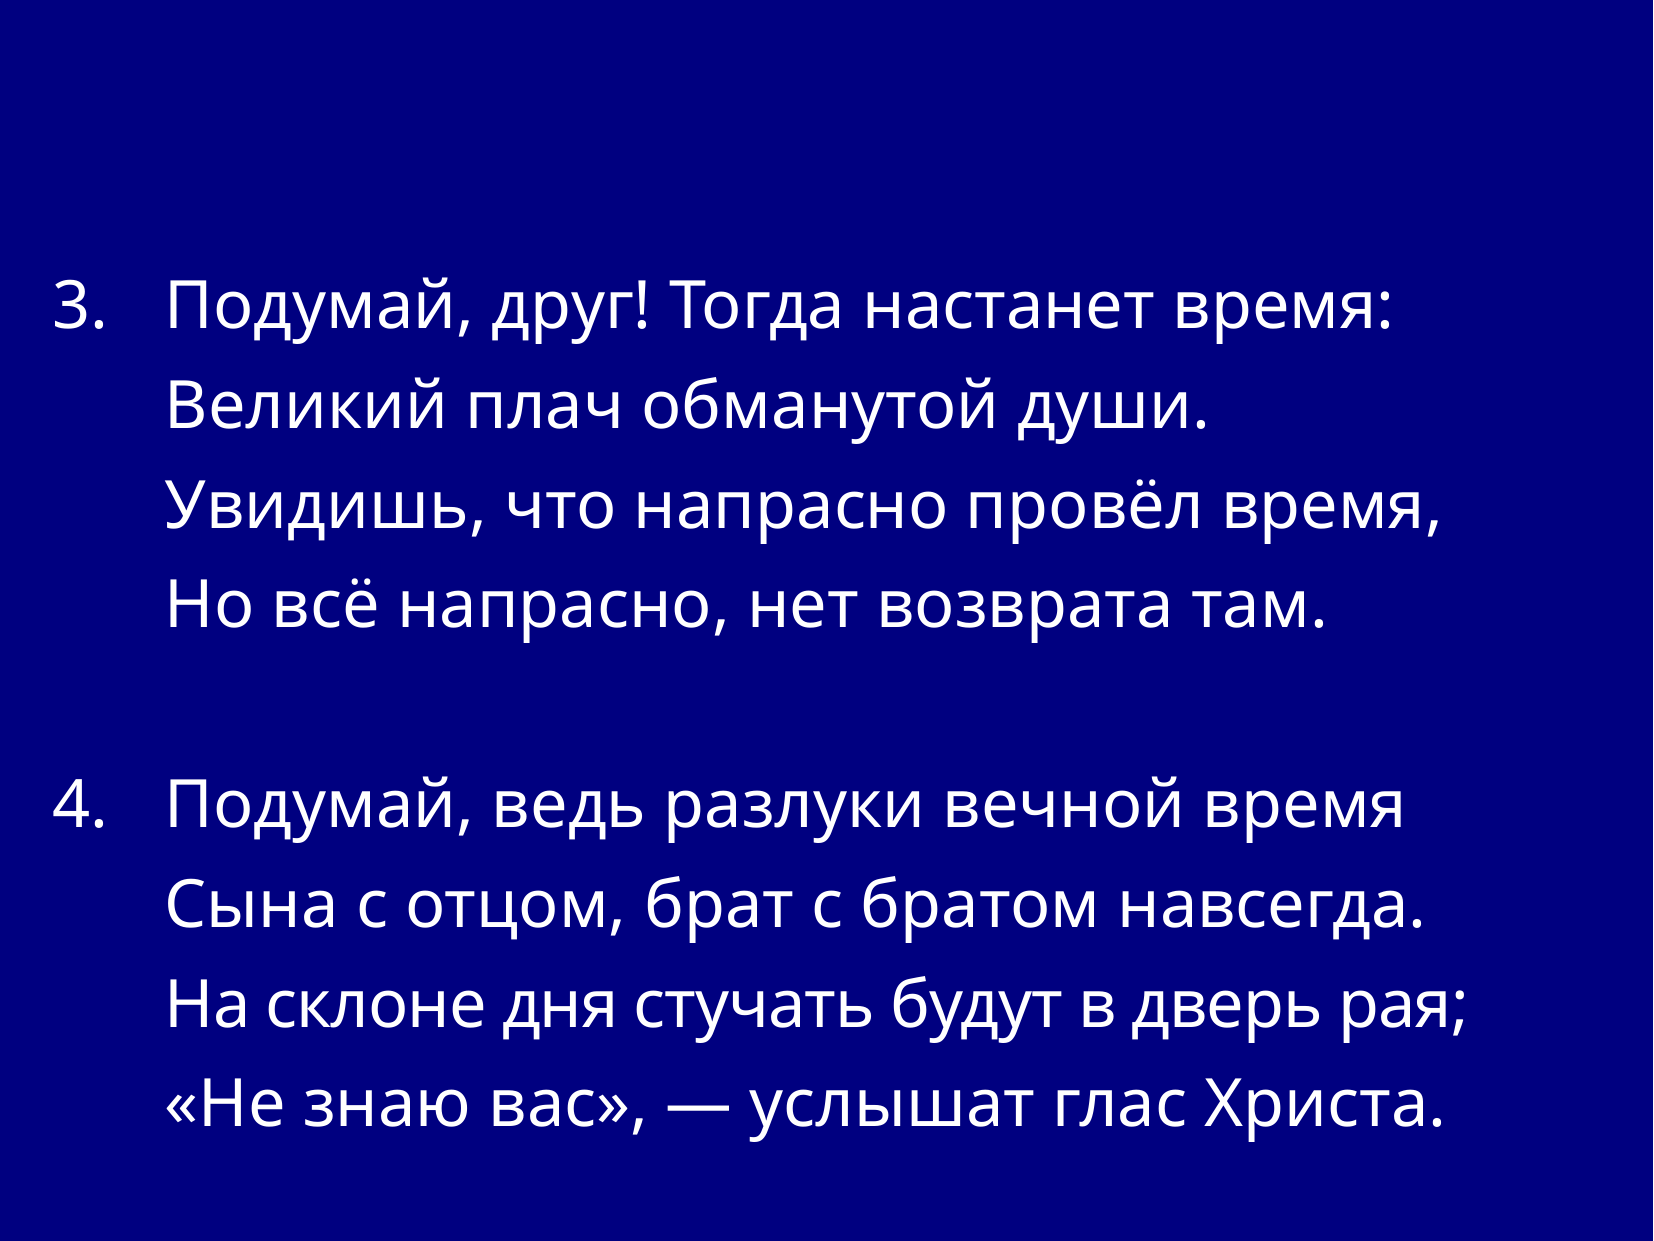

3.	Подумай, друг! Тогда настанет время:
	Великий плач обманутой души.
	Увидишь, что напрасно провёл время,
	Но всё напрасно, нет возврата там.
4.	Подумай, ведь разлуки вечной время
	Сына с отцом, брат с братом навсегда.
	На склоне дня стучать будут в дверь рая;
	«Не знаю вас», — услышат глас Христа.